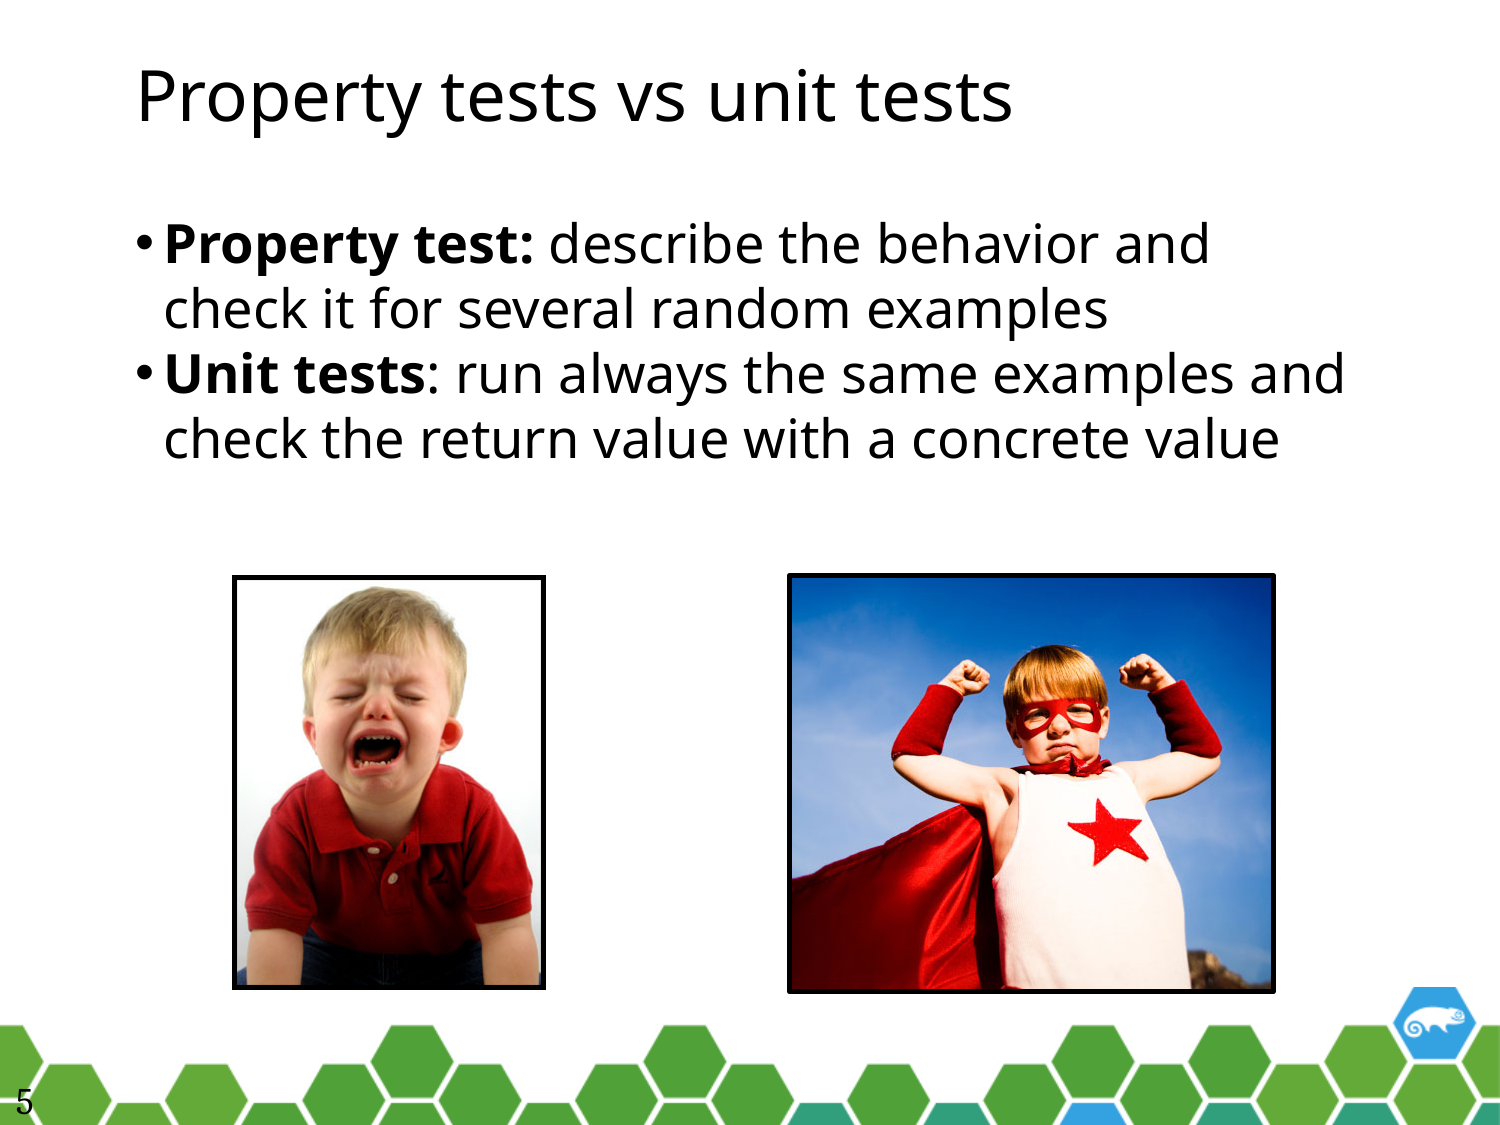

Property tests vs unit tests
Property test: describe the behavior and check it for several random examples
Unit tests: run always the same examples and check the return value with a concrete value